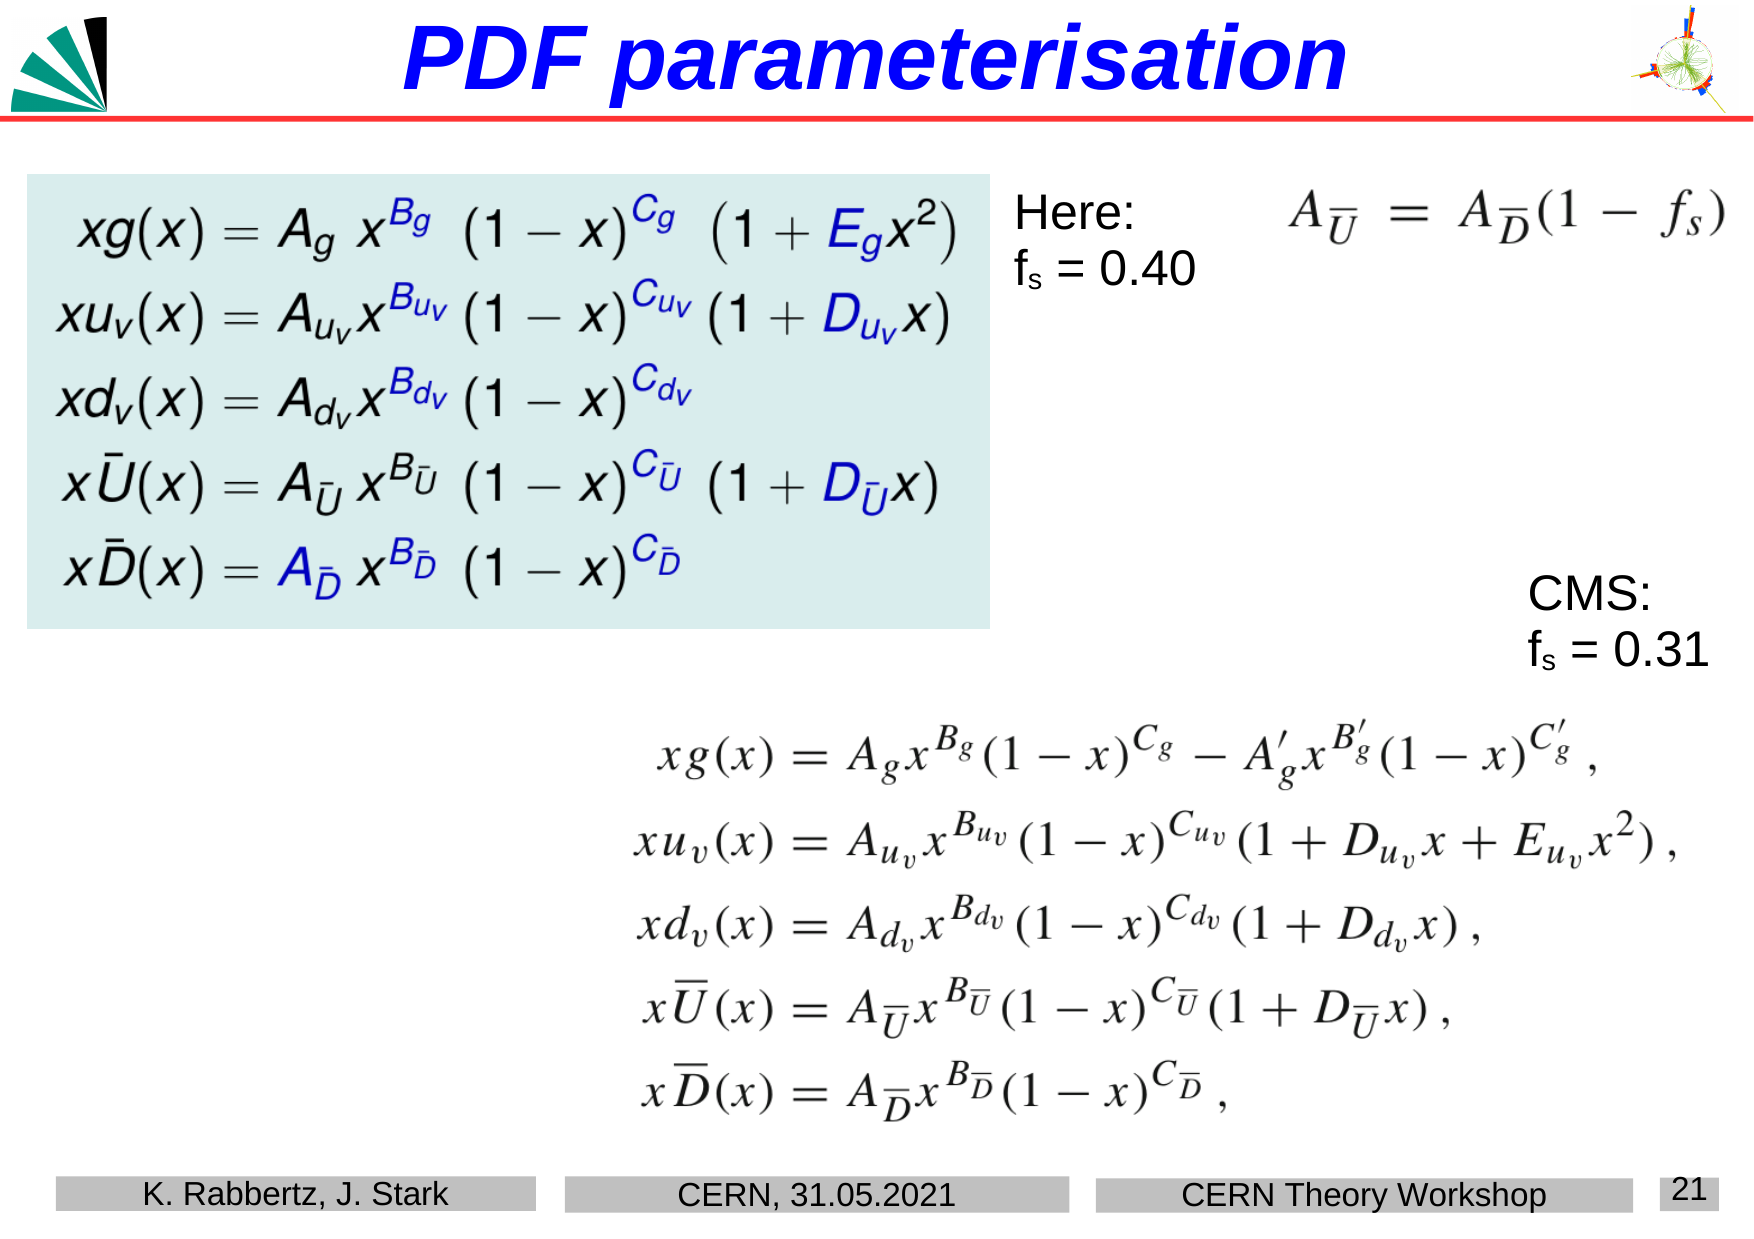

# PDF parameterisation
Here:
fs = 0.40
CMS:
fs = 0.31